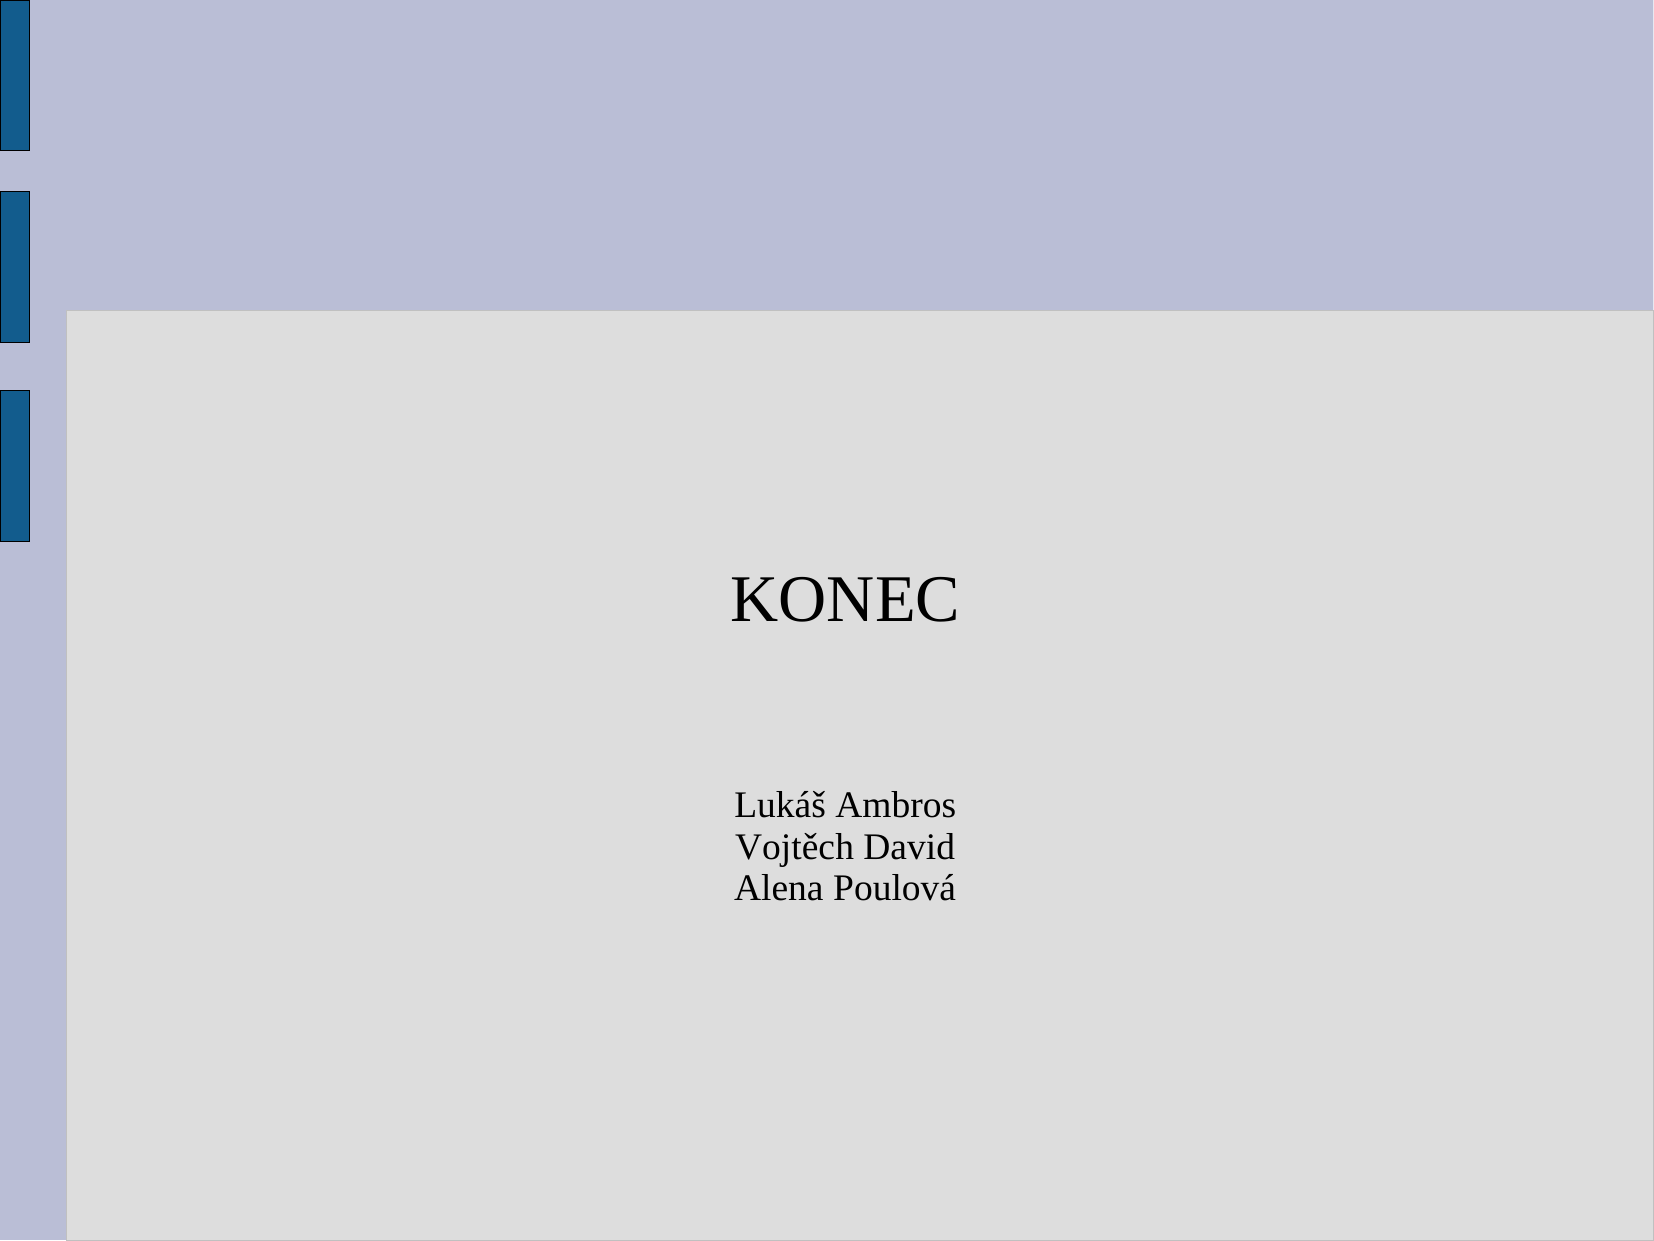

#
KONEC
Lukáš Ambros
Vojtěch David
Alena Poulová